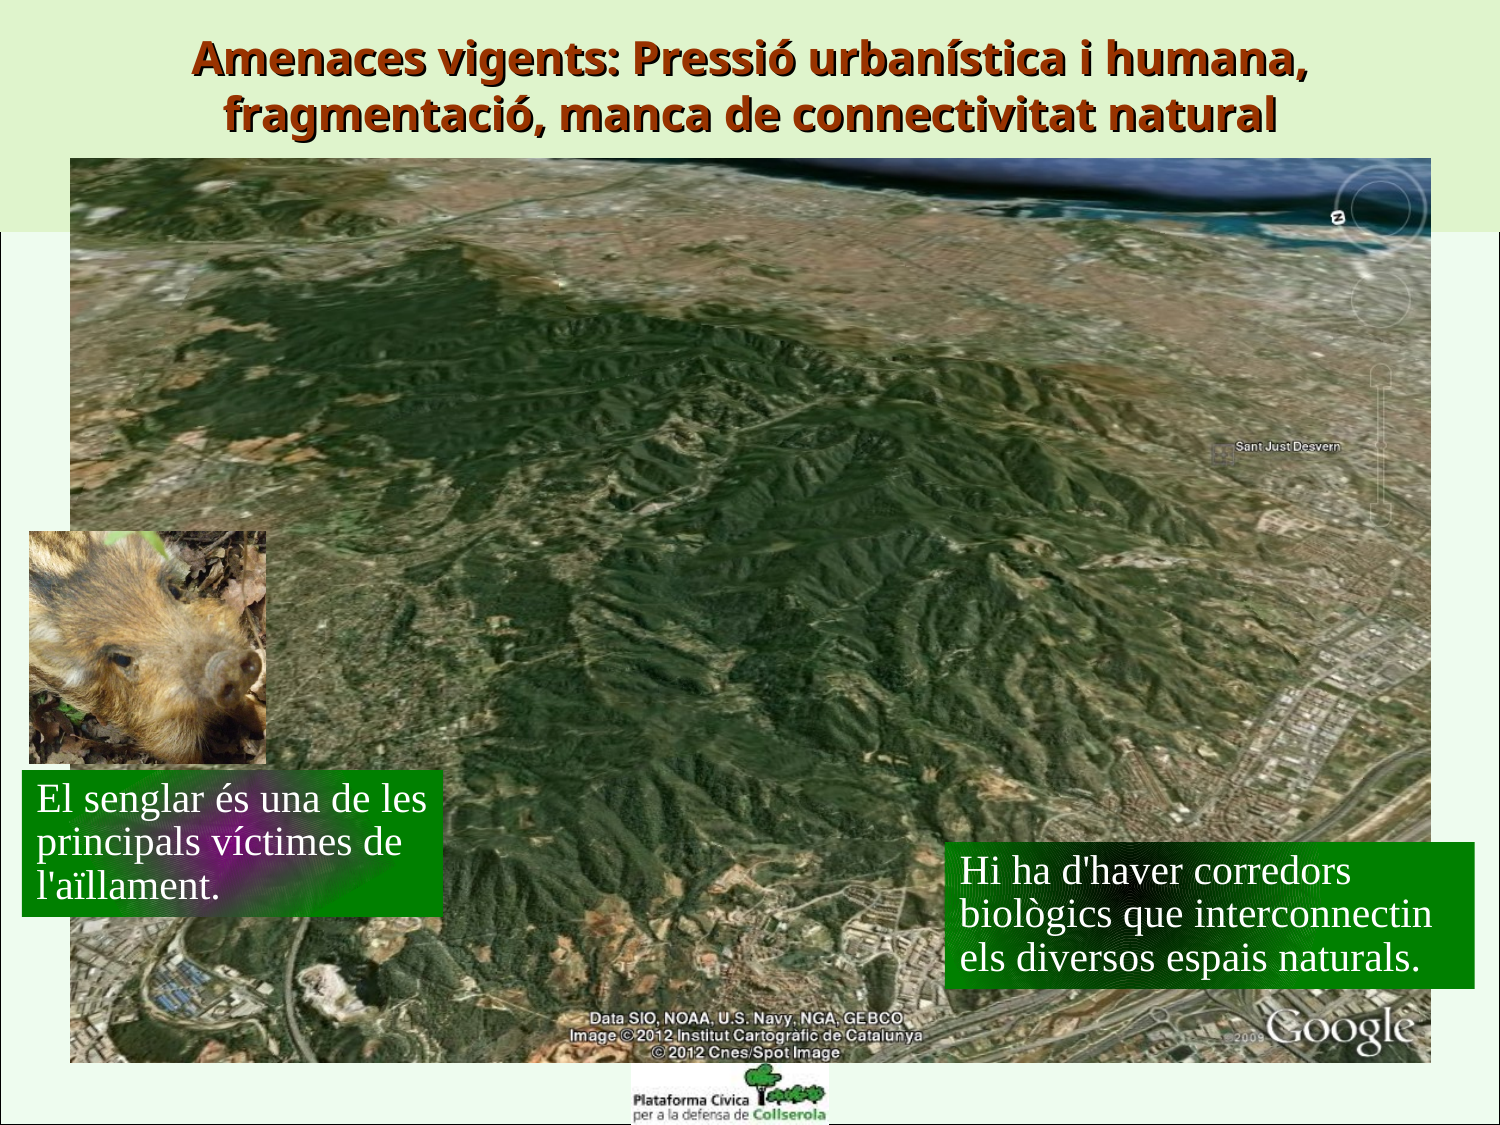

# Amenaces vigents: Pressió urbanística i humana, fragmentació, manca de connectivitat natural
El senglar és una de les principals víctimes de l'aïllament.
Hi ha d'haver corredors biològics que interconnectin els diversos espais naturals.